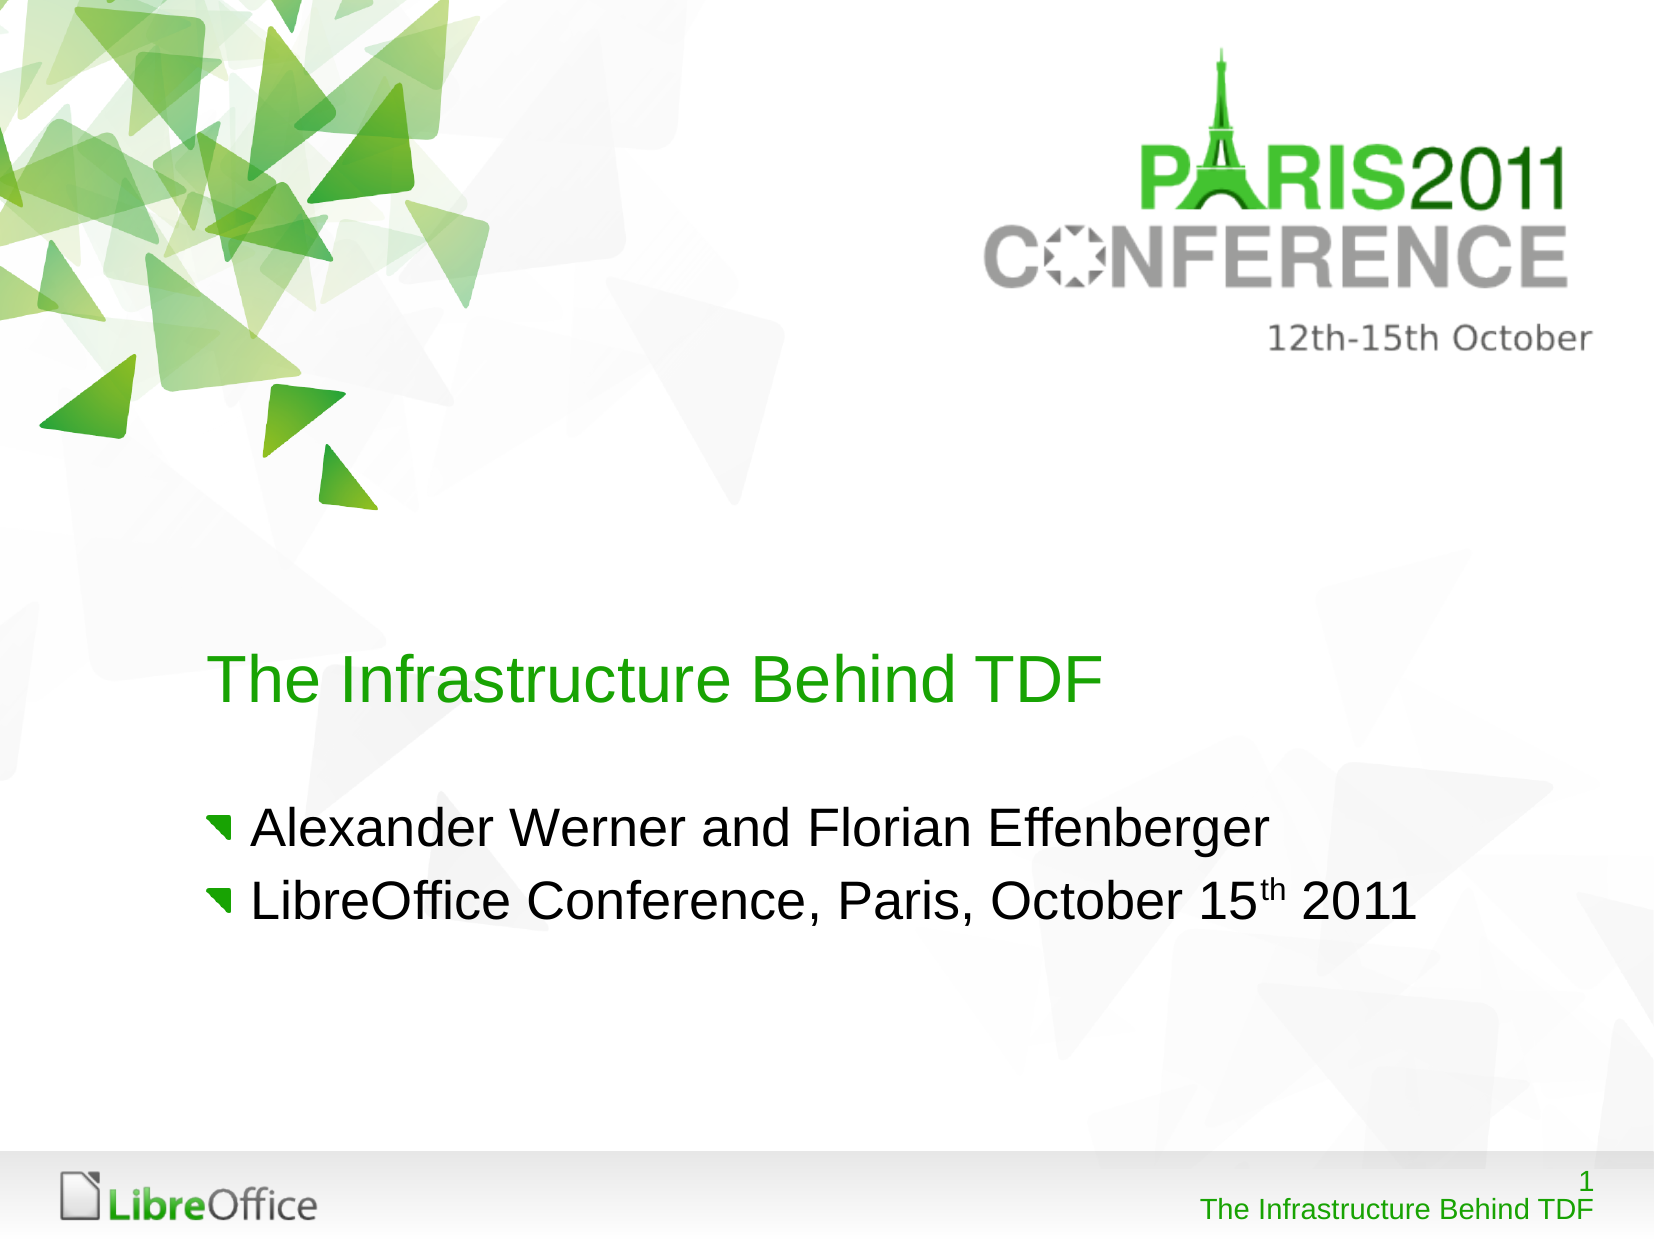

# The Infrastructure Behind TDF
Alexander Werner and Florian Effenberger
LibreOffice Conference, Paris, October 15th 2011
1
The Infrastructure Behind TDF